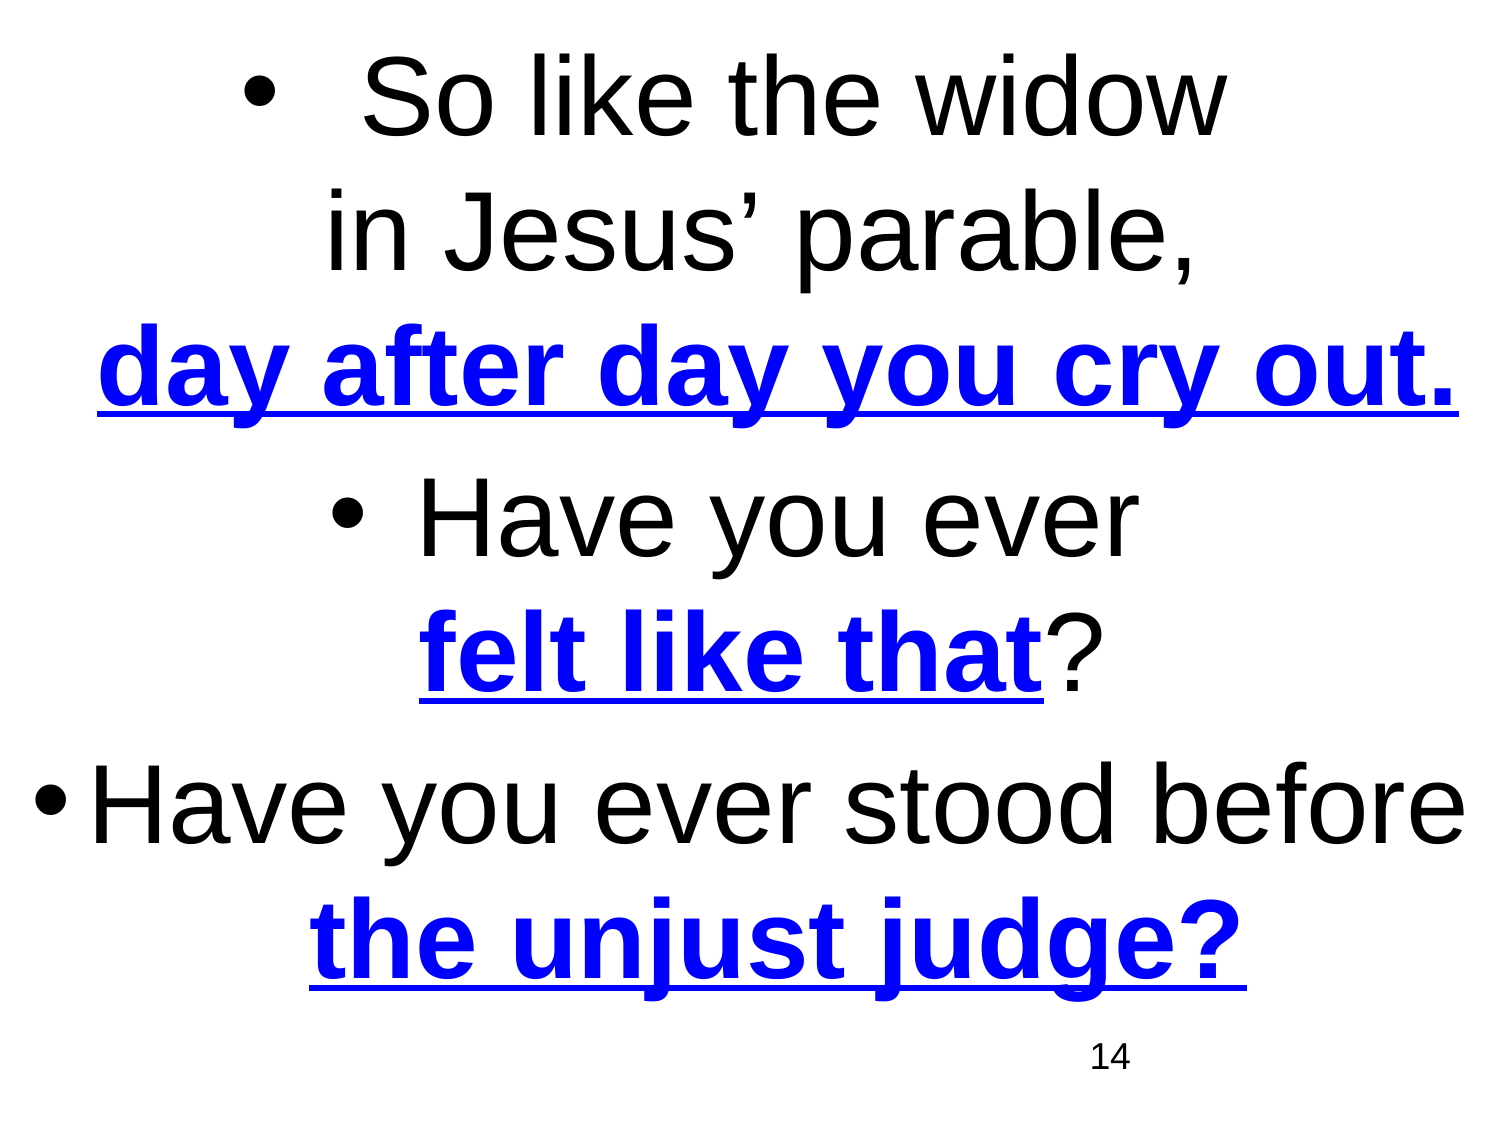

# So like the widow in Jesus’ parable, day after day you cry out.
 Have you ever
felt like that?
Have you ever stood before the unjust judge?
14